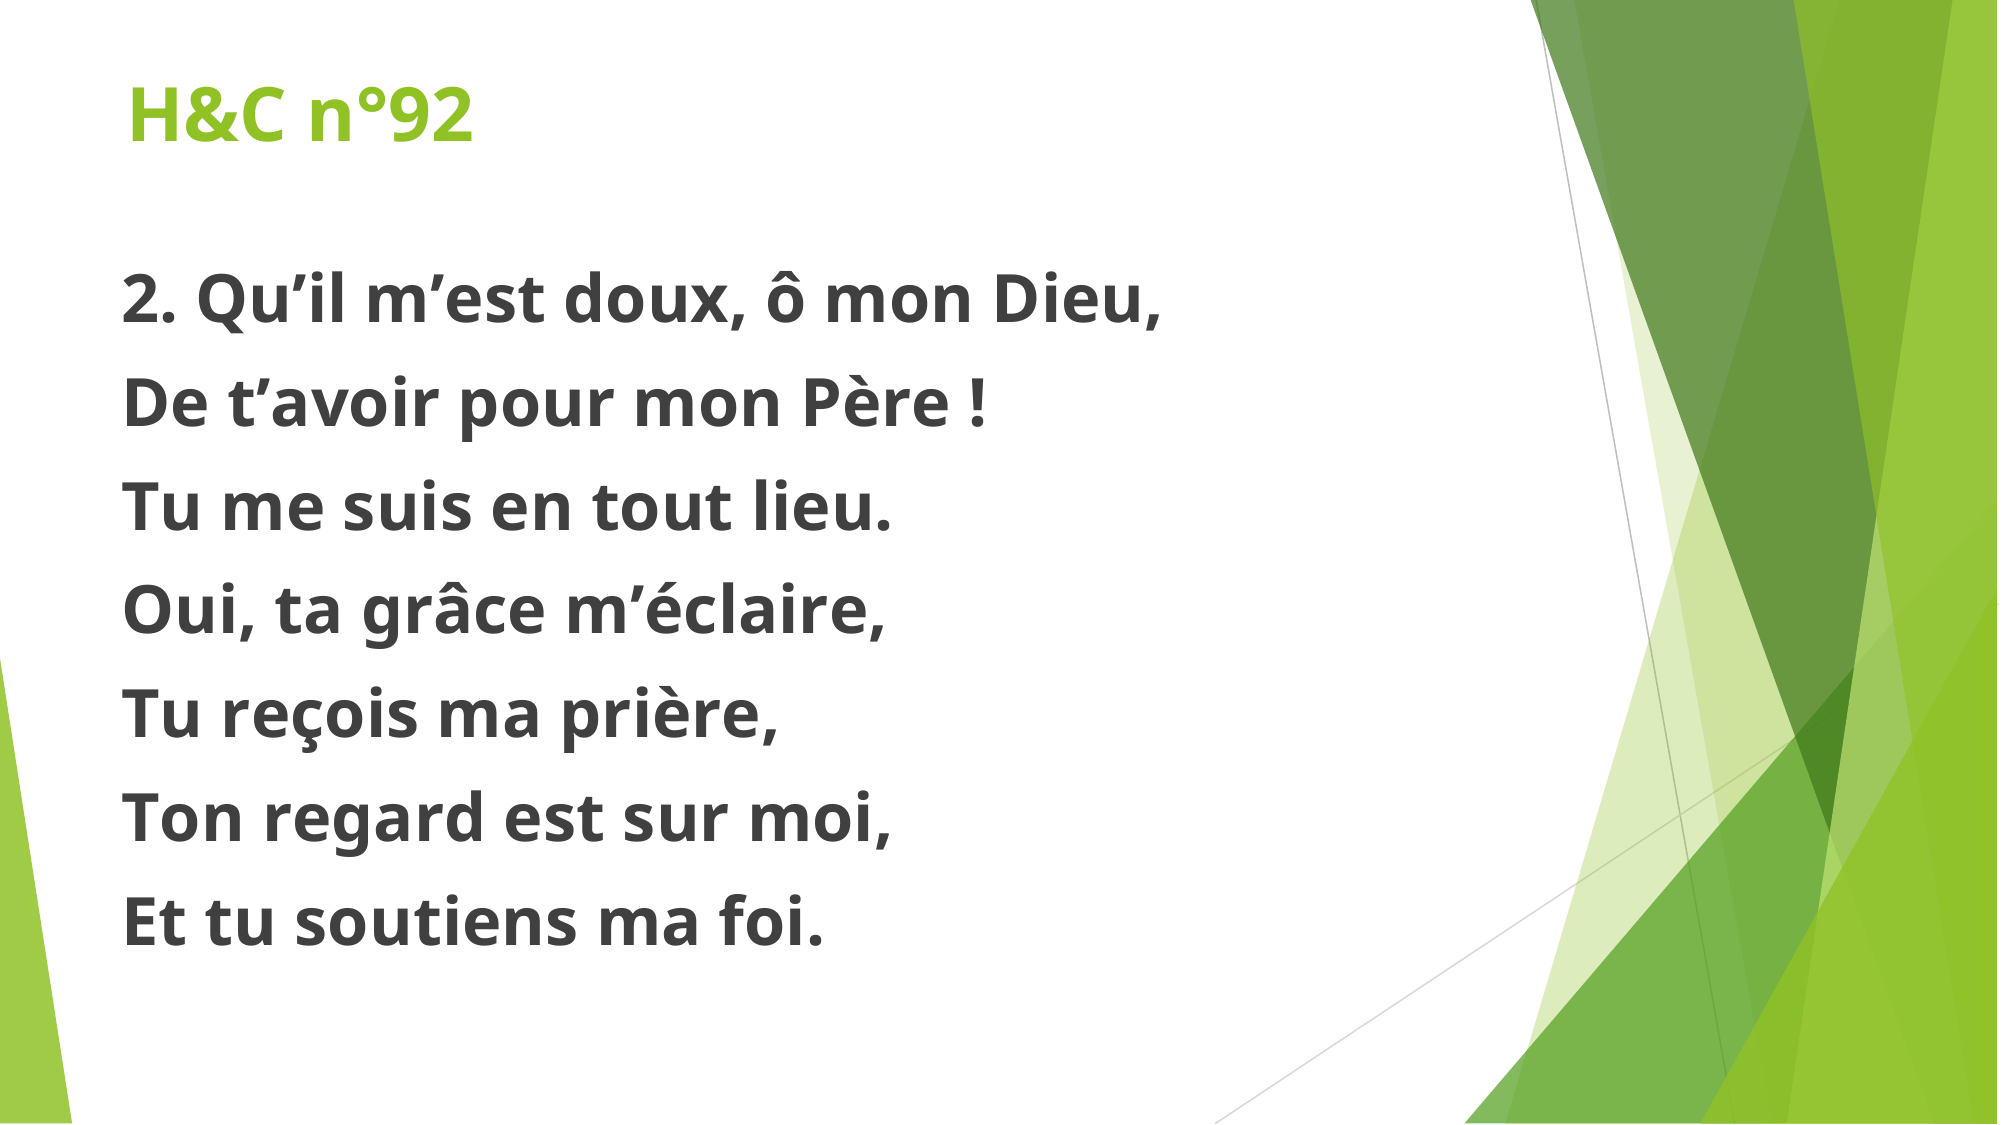

H&C n°92
2. Qu’il m’est doux, ô mon Dieu,
De t’avoir pour mon Père !
Tu me suis en tout lieu.
Oui, ta grâce m’éclaire,
Tu reçois ma prière,
Ton regard est sur moi,
Et tu soutiens ma foi.